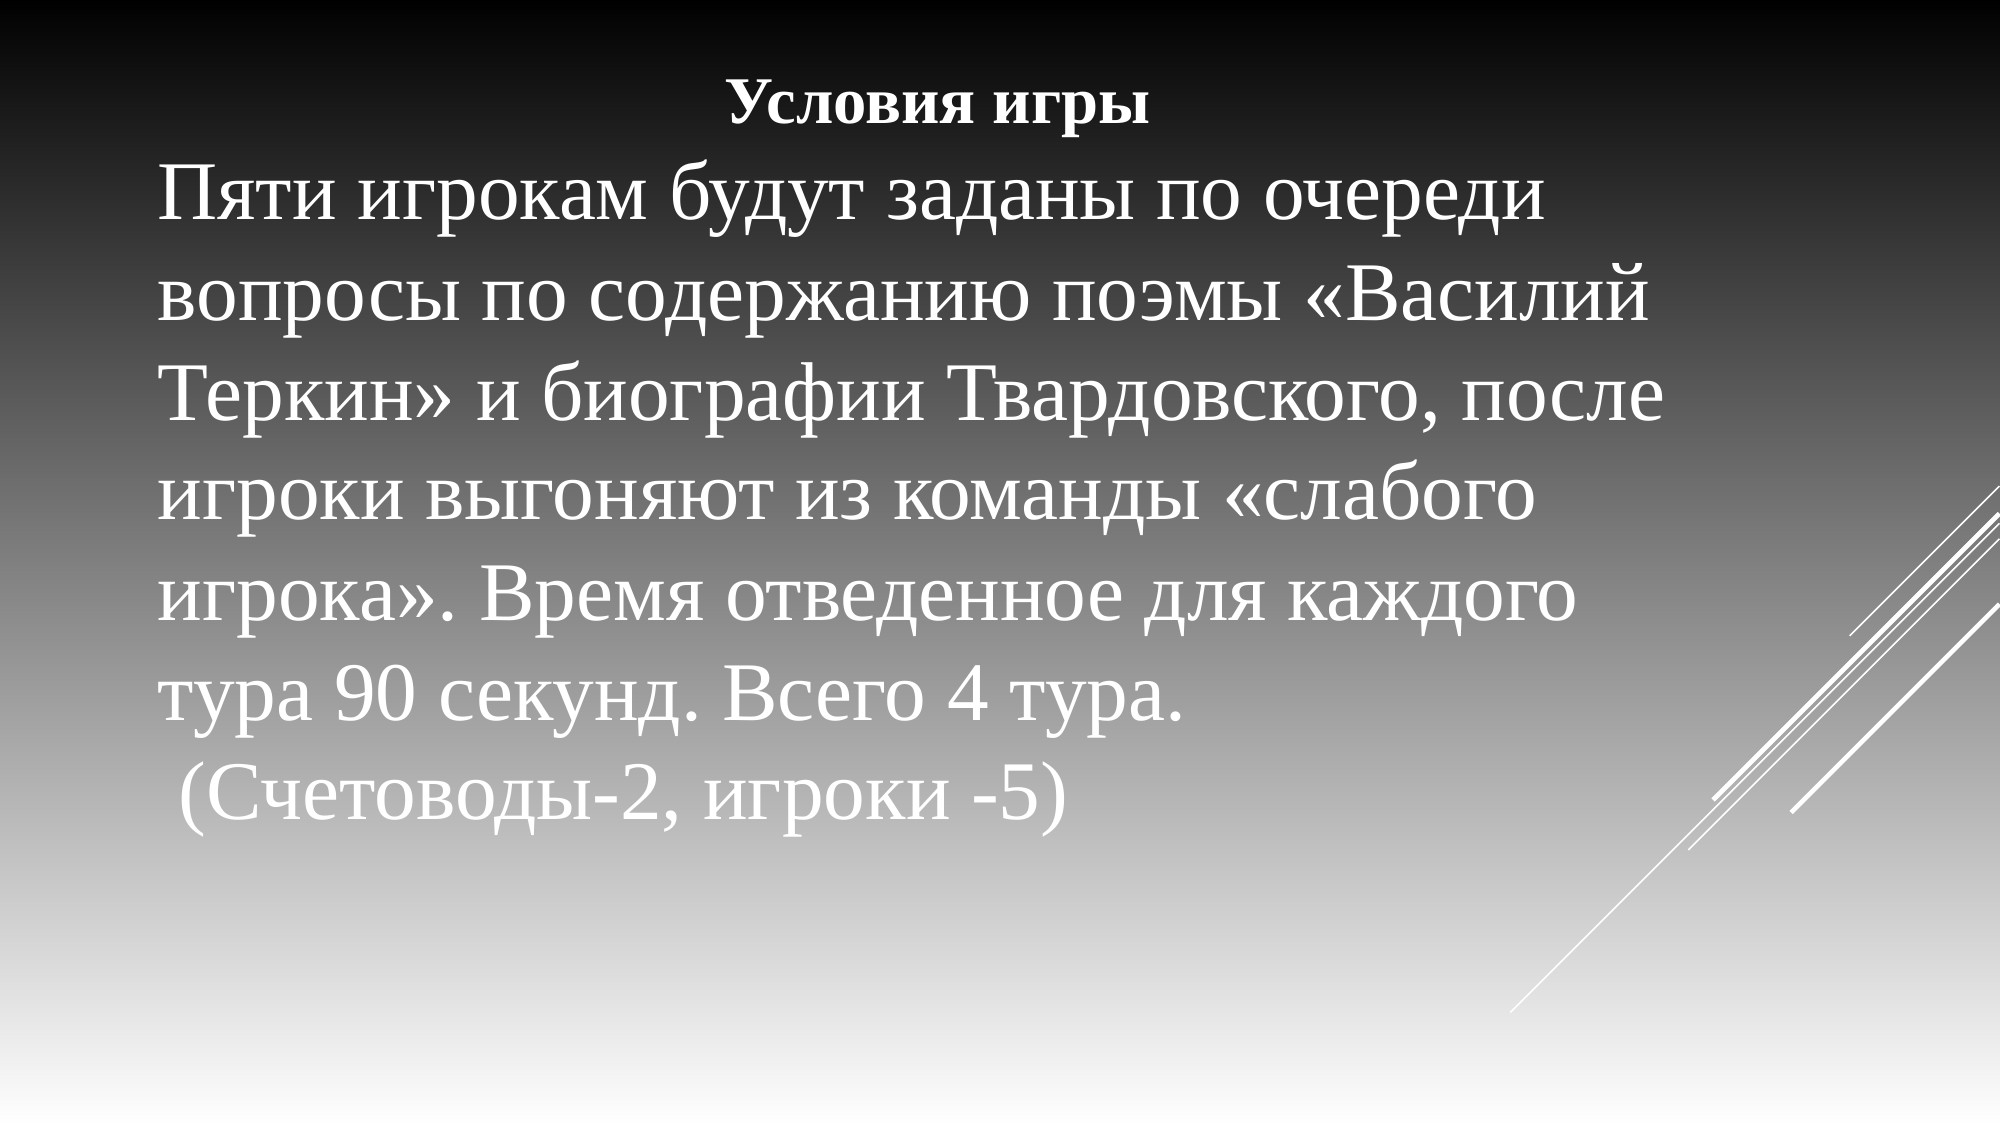

Условия игры
Пяти игрокам будут заданы по очереди вопросы по содержанию поэмы «Василий Теркин» и биографии Твардовского, после игроки выгоняют из команды «слабого игрока». Время отведенное для каждого тура 90 секунд. Всего 4 тура.
 (Счетоводы-2, игроки -5)